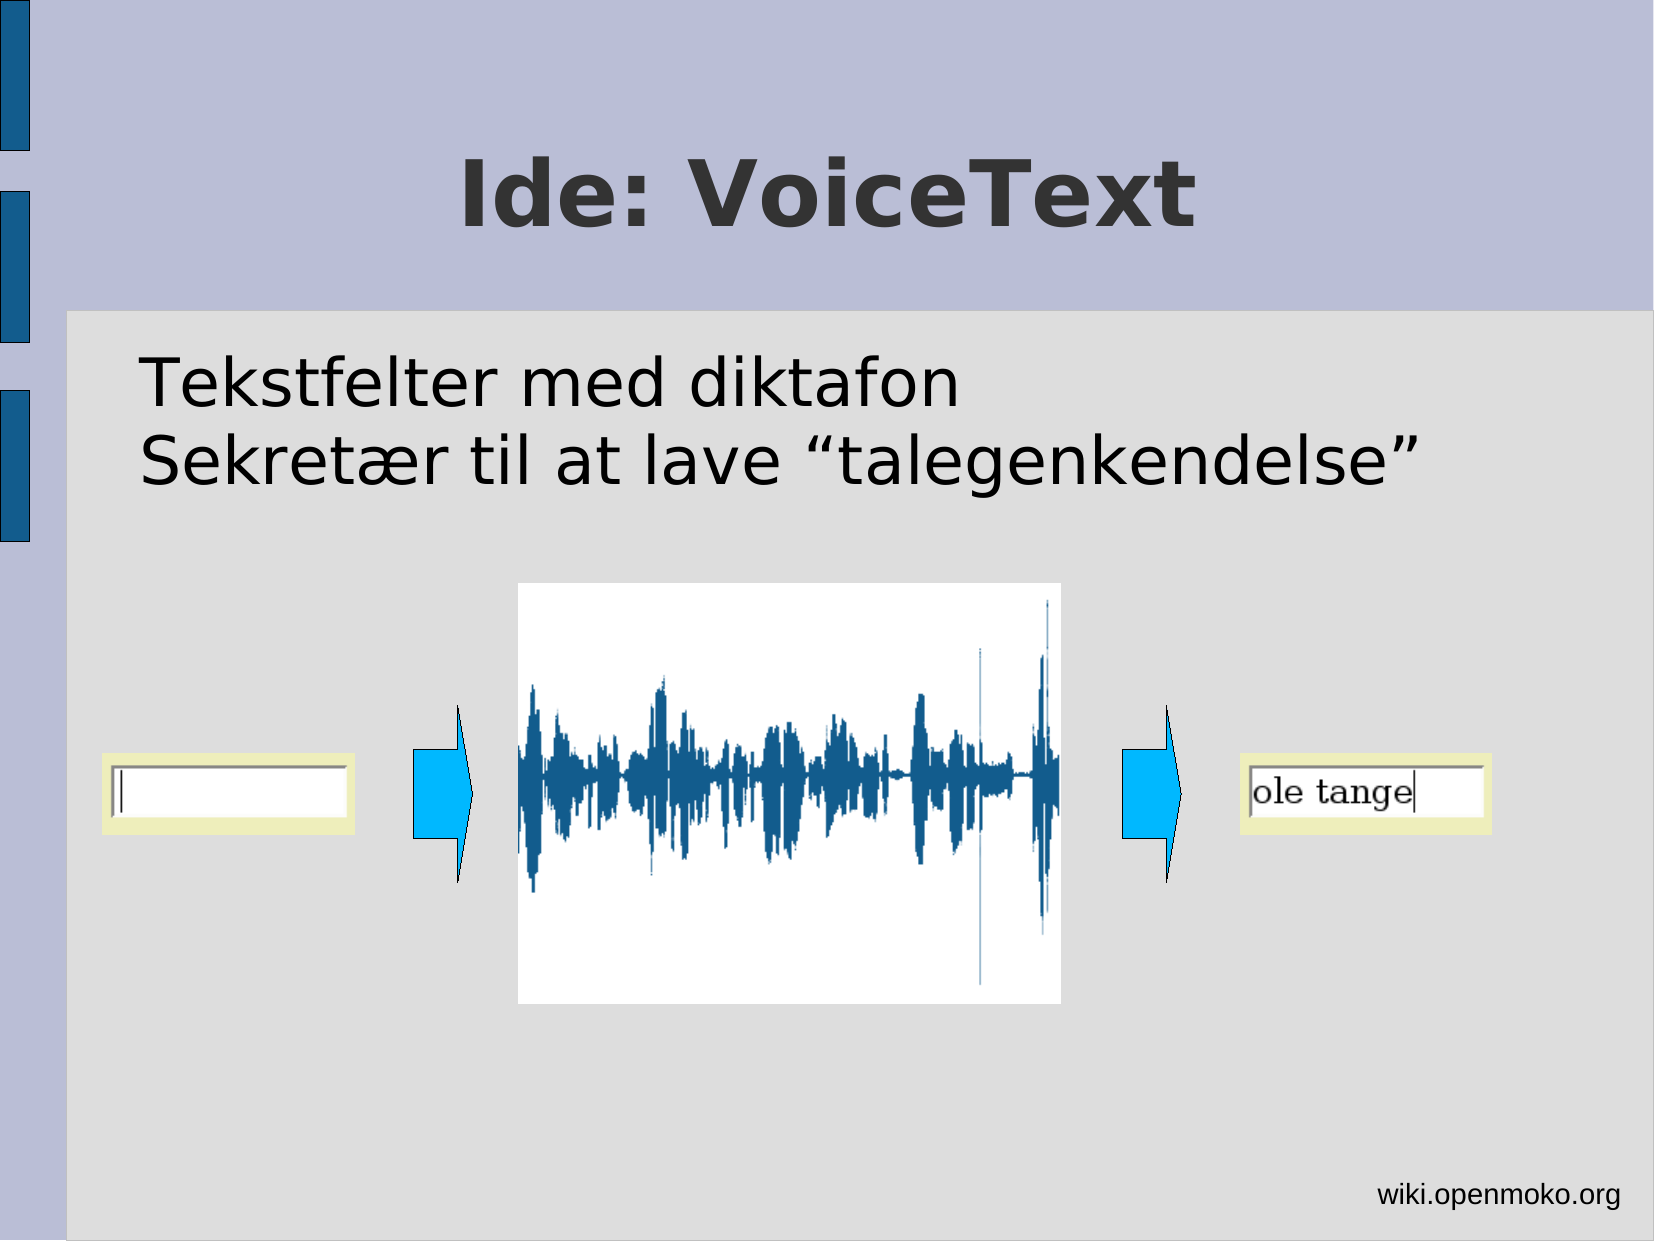

# Ide: VoiceText
Tekstfelter med diktafon
Sekretær til at lave “talegenkendelse”